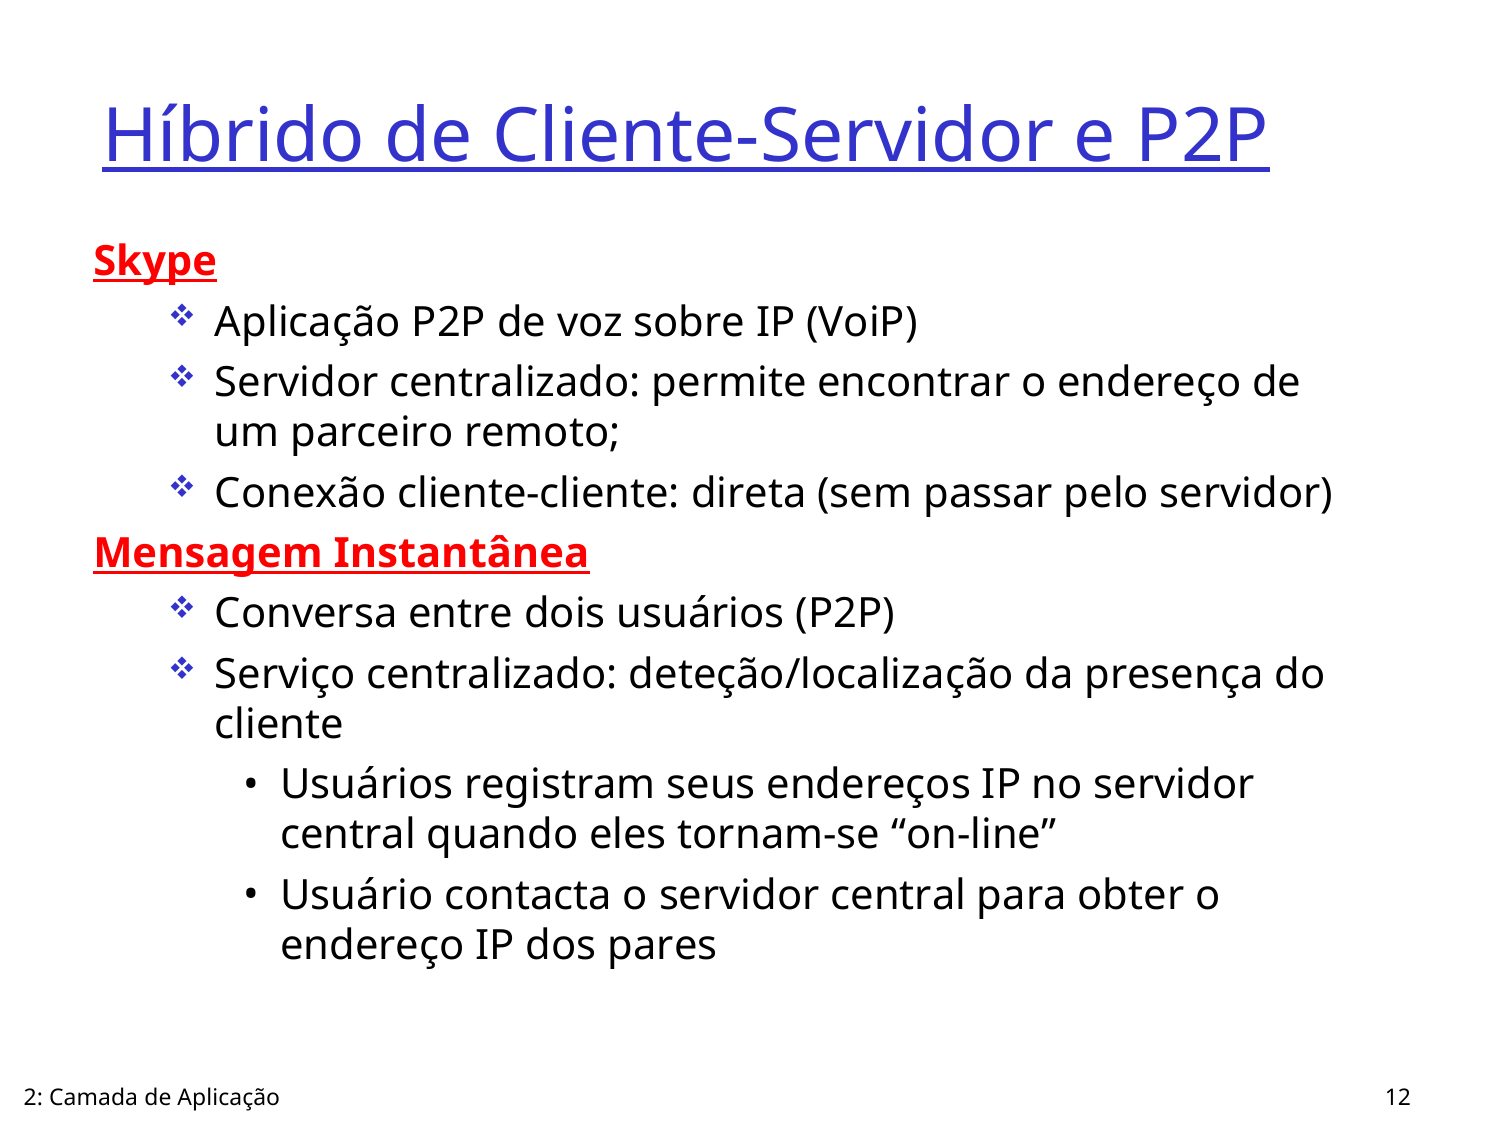

# Híbrido de Cliente-Servidor e P2P
Skype
Aplicação P2P de voz sobre IP (VoiP)
Servidor centralizado: permite encontrar o endereço de um parceiro remoto;
Conexão cliente-cliente: direta (sem passar pelo servidor)
Mensagem Instantânea
Conversa entre dois usuários (P2P)
Serviço centralizado: deteção/localização da presença do cliente
Usuários registram seus endereços IP no servidor central quando eles tornam-se “on-line”
Usuário contacta o servidor central para obter o endereço IP dos pares
12